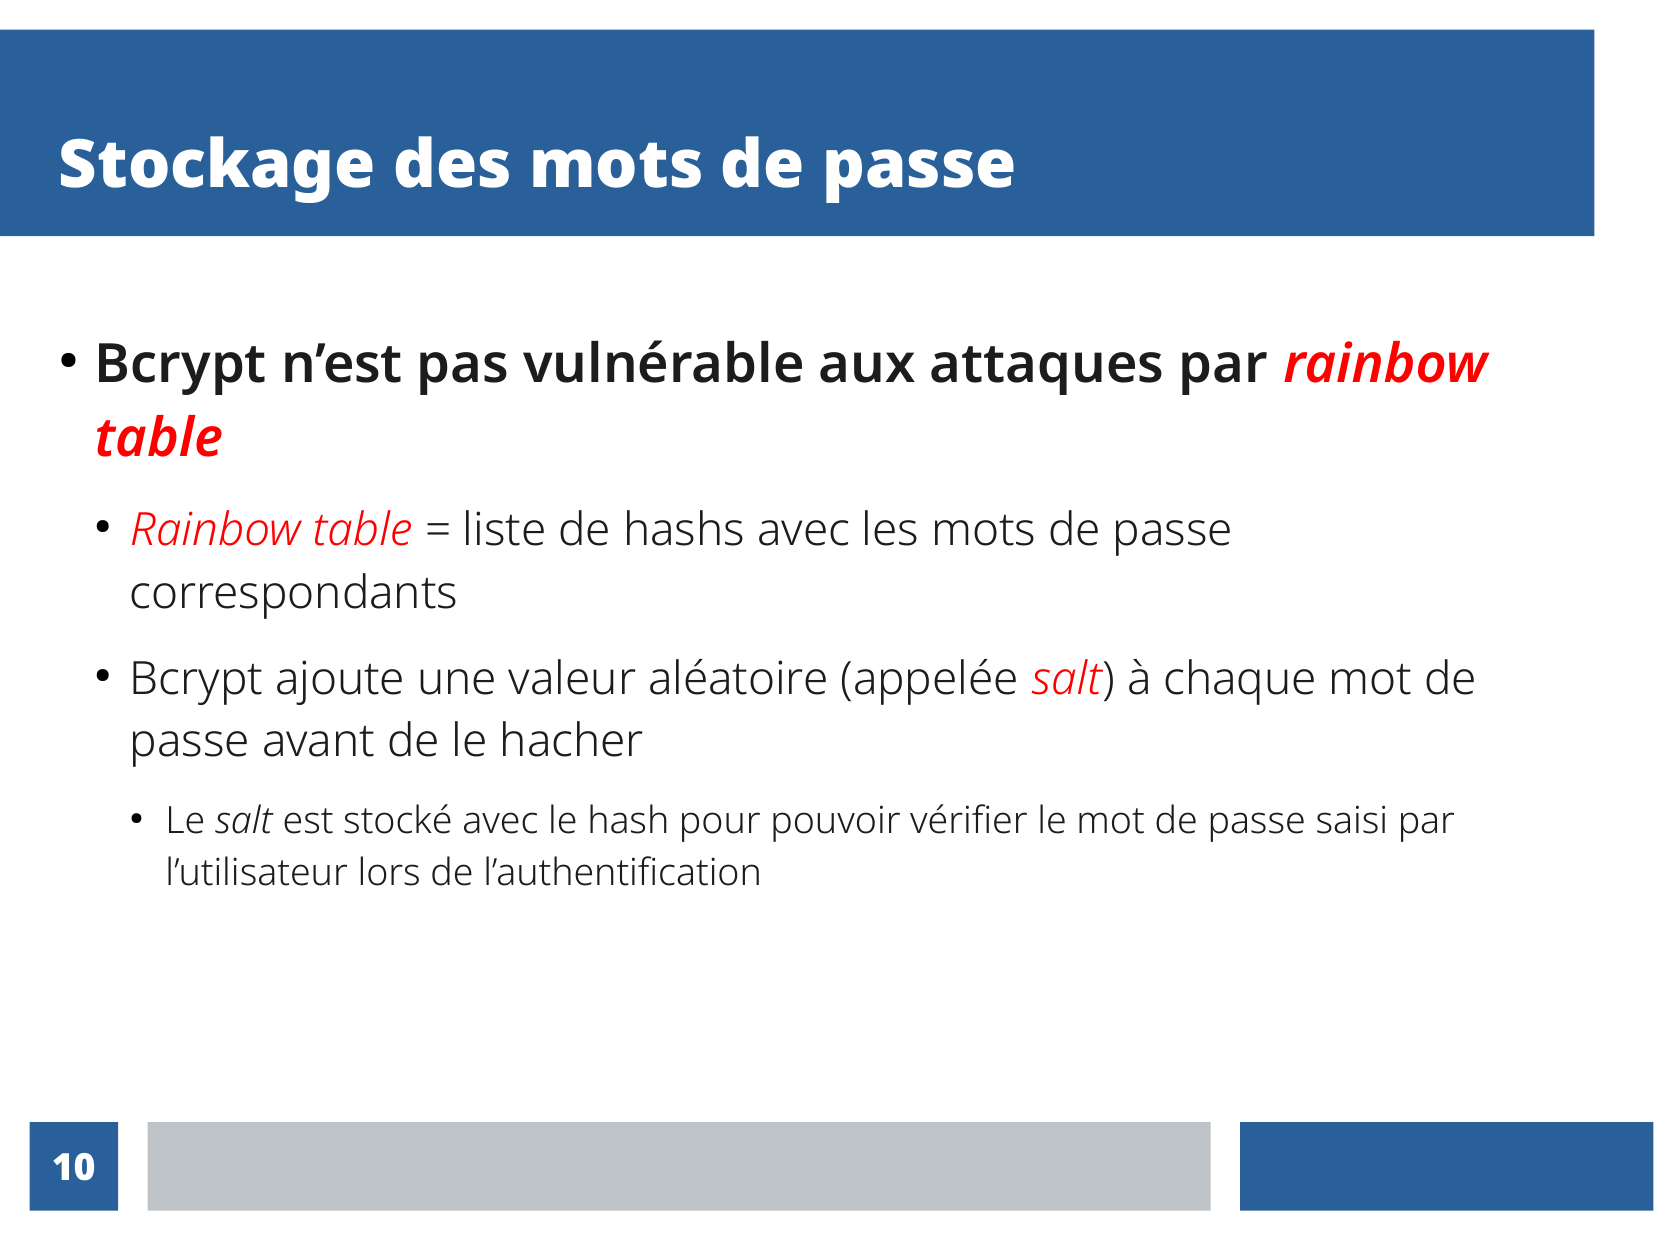

# Stockage des mots de passe
Bcrypt n’est pas vulnérable aux attaques par rainbow table
Rainbow table = liste de hashs avec les mots de passe correspondants
Bcrypt ajoute une valeur aléatoire (appelée salt) à chaque mot de passe avant de le hacher
Le salt est stocké avec le hash pour pouvoir vérifier le mot de passe saisi par l’utilisateur lors de l’authentification
10